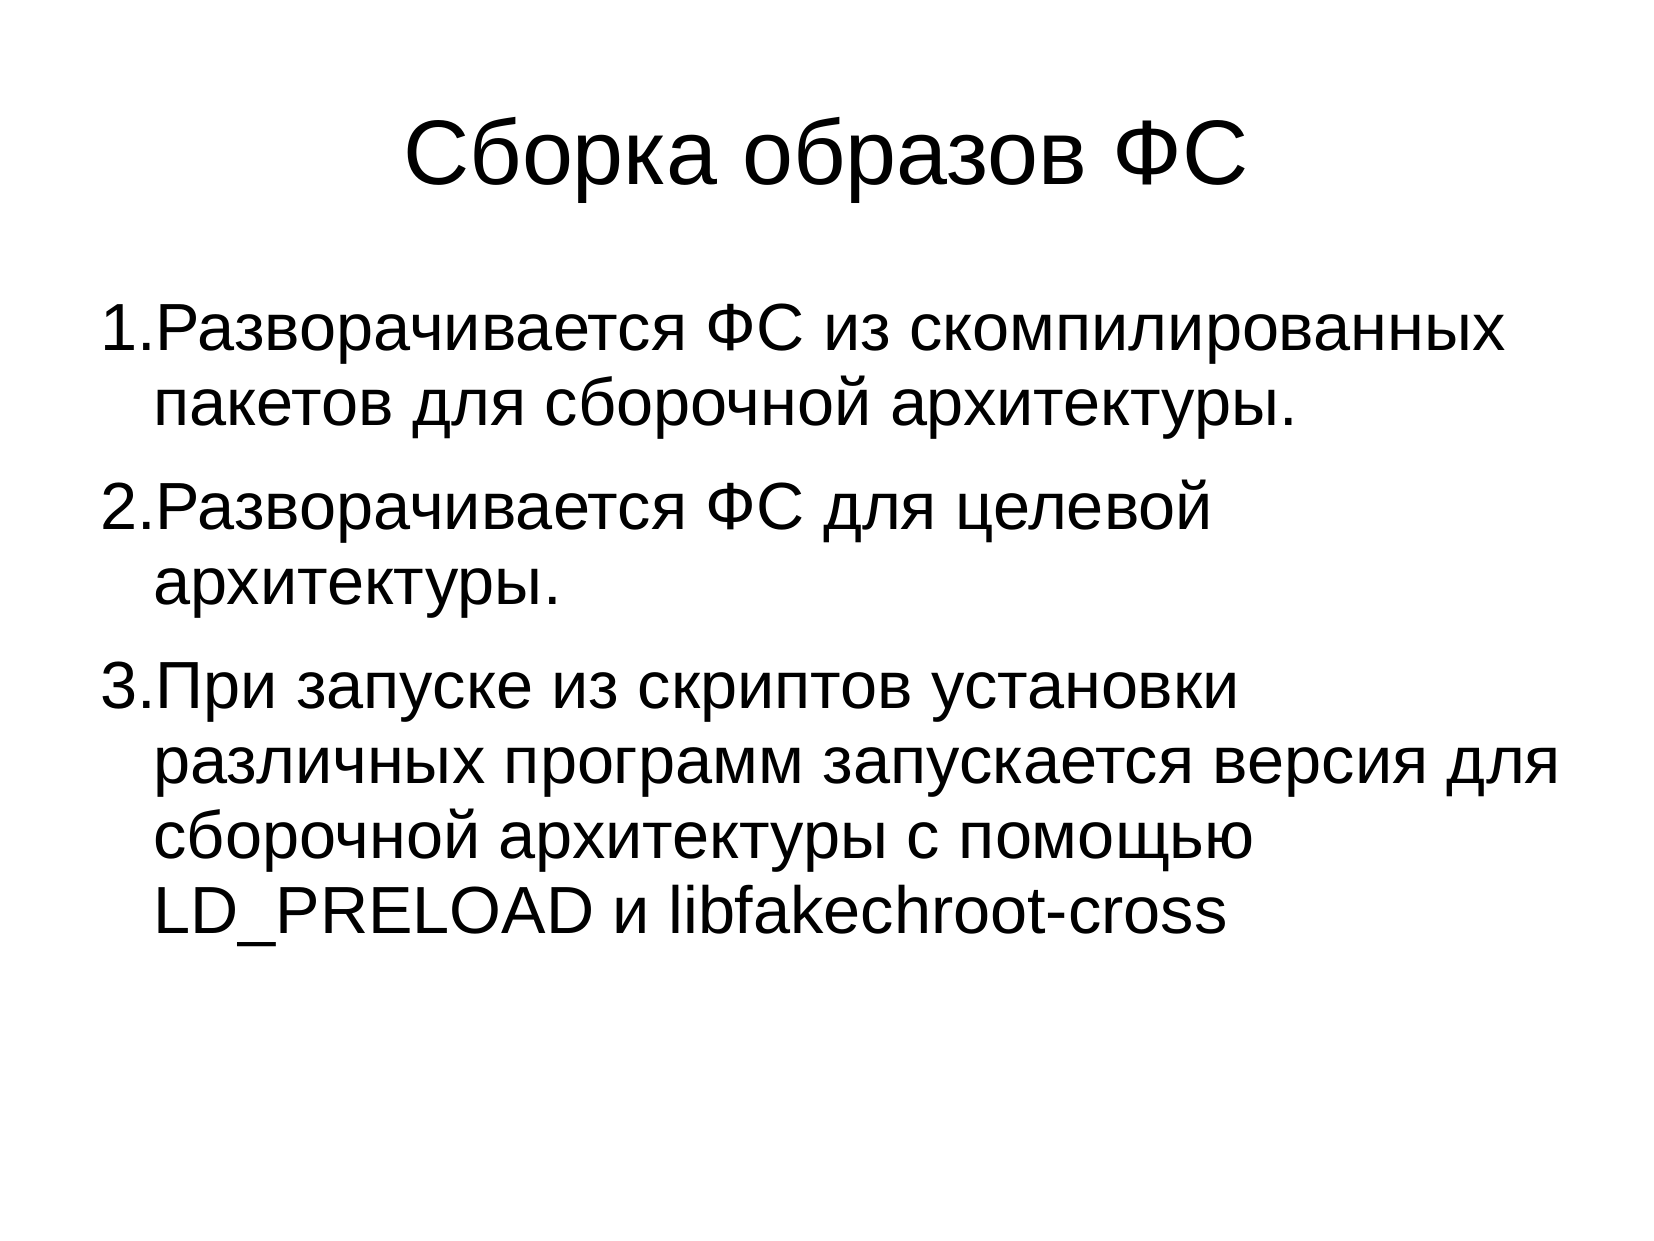

# Сборка образов ФС
Разворачивается ФС из скомпилированных пакетов для сборочной архитектуры.
Разворачивается ФС для целевой архитектуры.
При запуске из скриптов установки различных программ запускается версия для сборочной архитектуры с помощью LD_PRELOAD и libfakechroot-cross